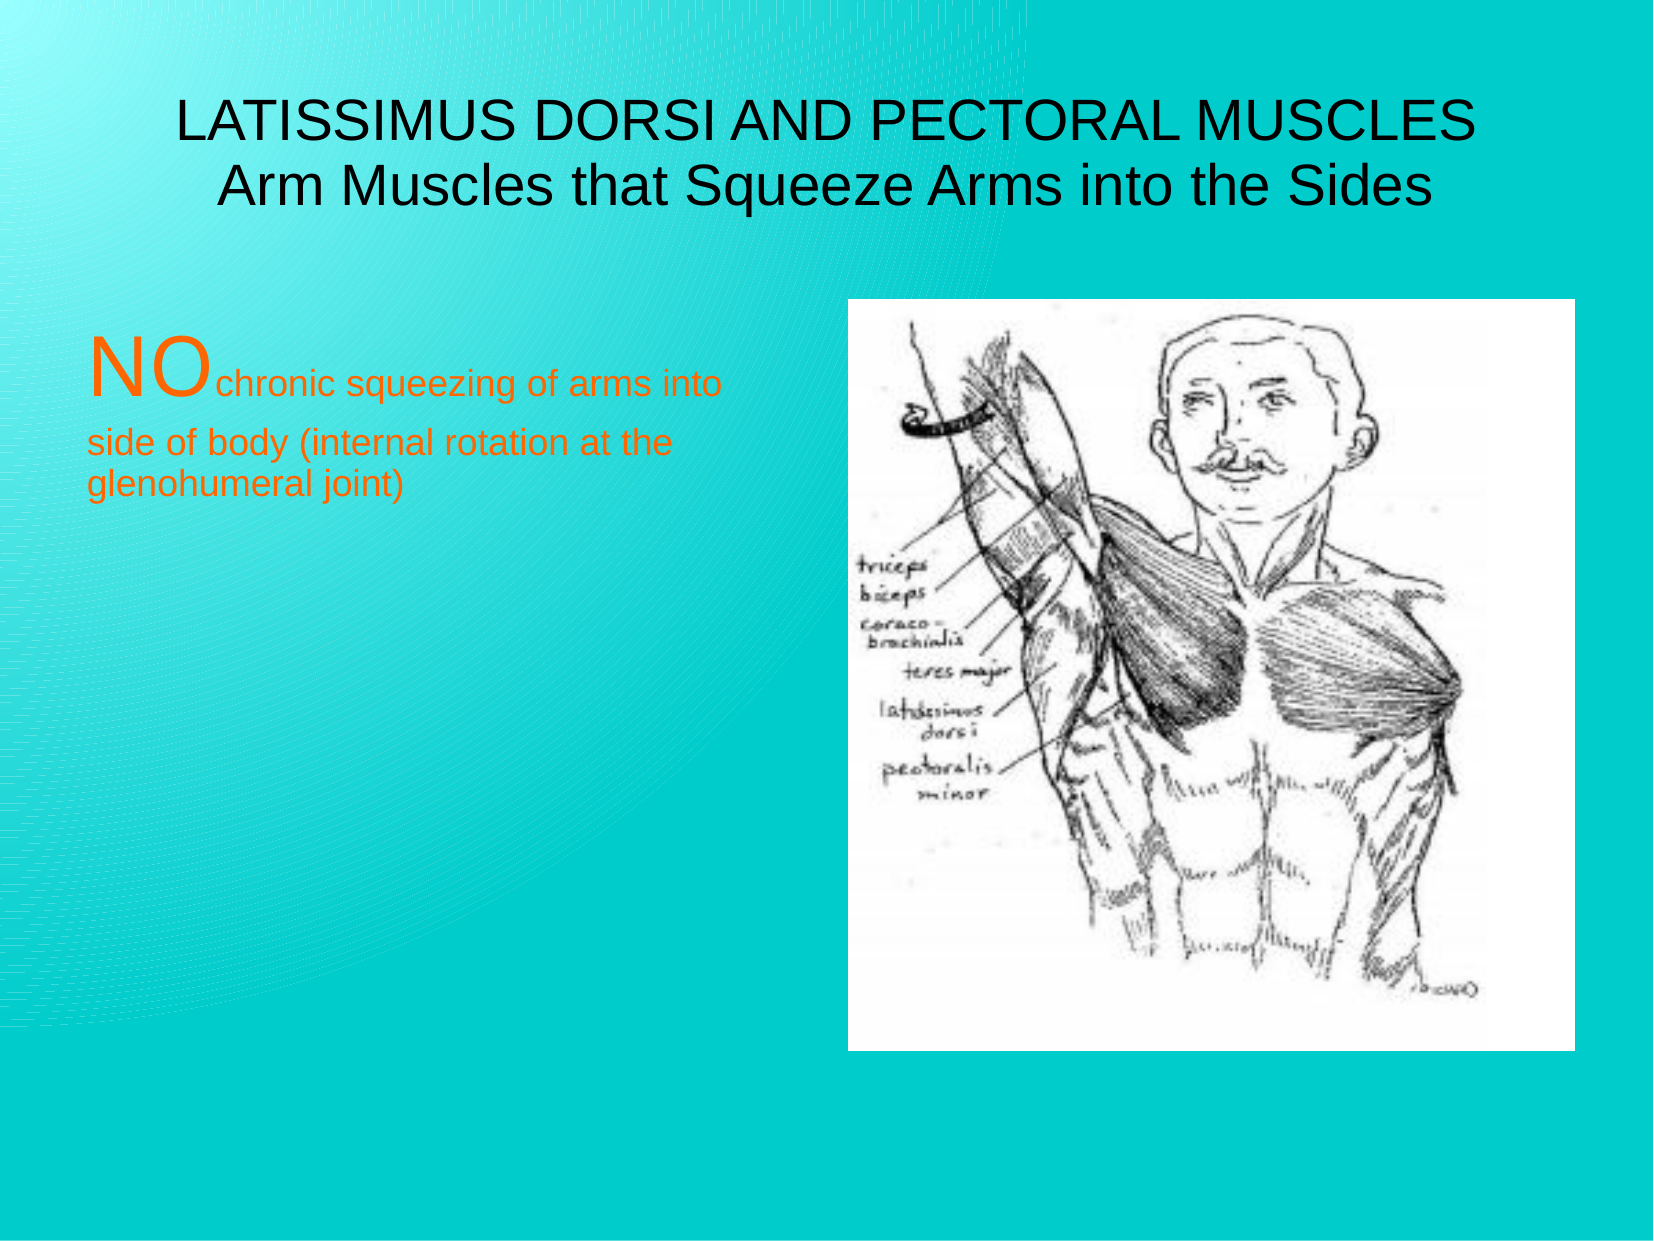

# LATISSIMUS DORSI AND PECTORAL MUSCLES Arm Muscles that Squeeze Arms into the Sides
NOchronic squeezing of arms into side of body (internal rotation at the glenohumeral joint)